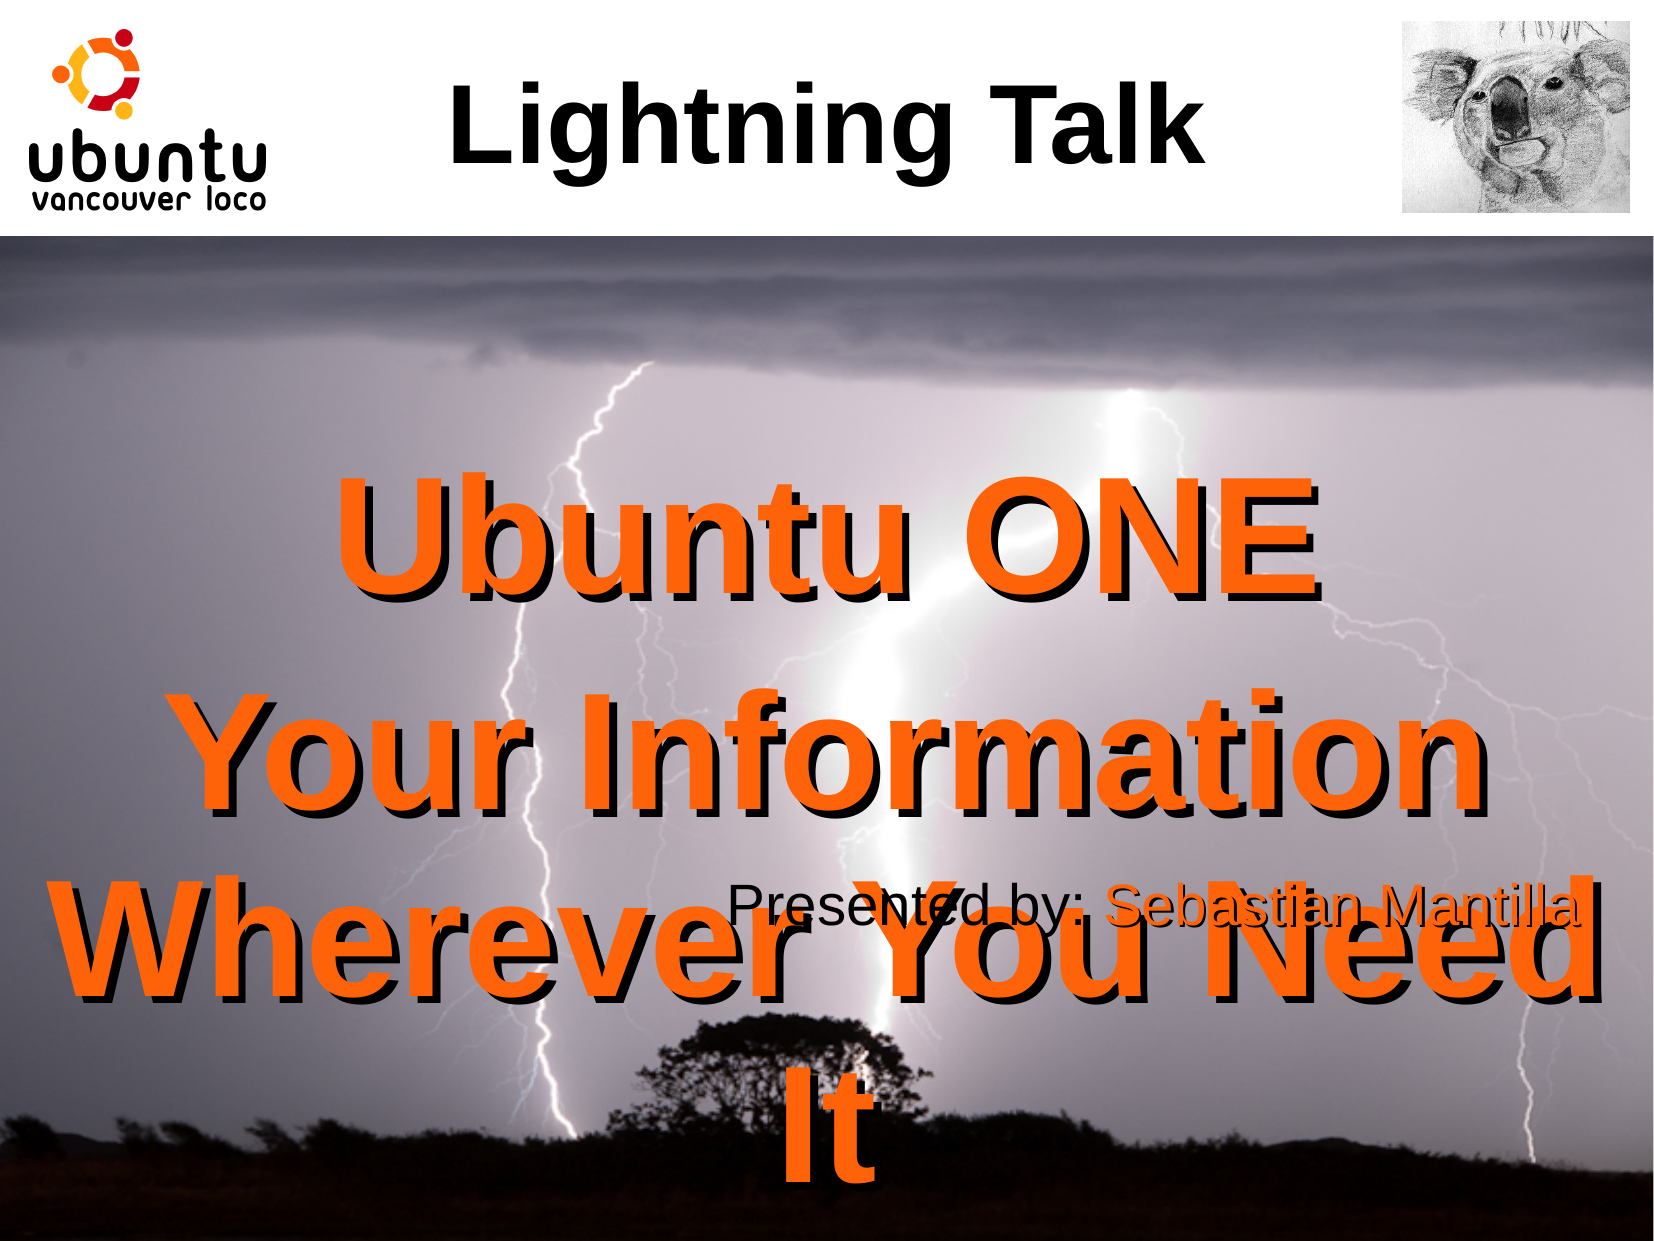

# Lightning Talk
Ubuntu ONE
Your Information Wherever You Need It
Presented by: Sebastian Mantilla